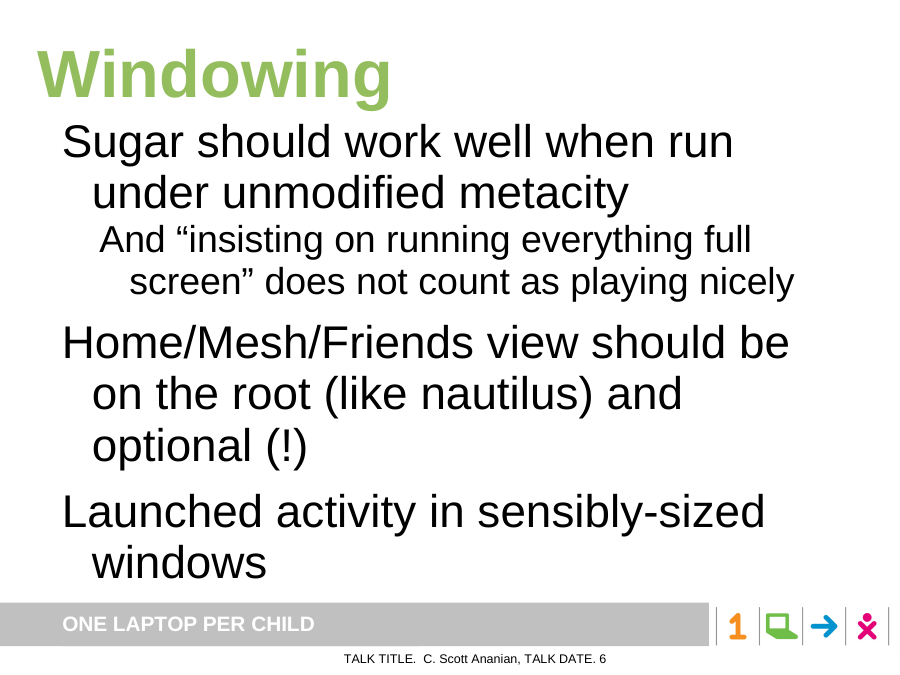

# Windowing
Sugar should work well when run under unmodified metacity
And “insisting on running everything full screen” does not count as playing nicely
Home/Mesh/Friends view should be on the root (like nautilus) and optional (!)
Launched activity in sensibly-sized windows